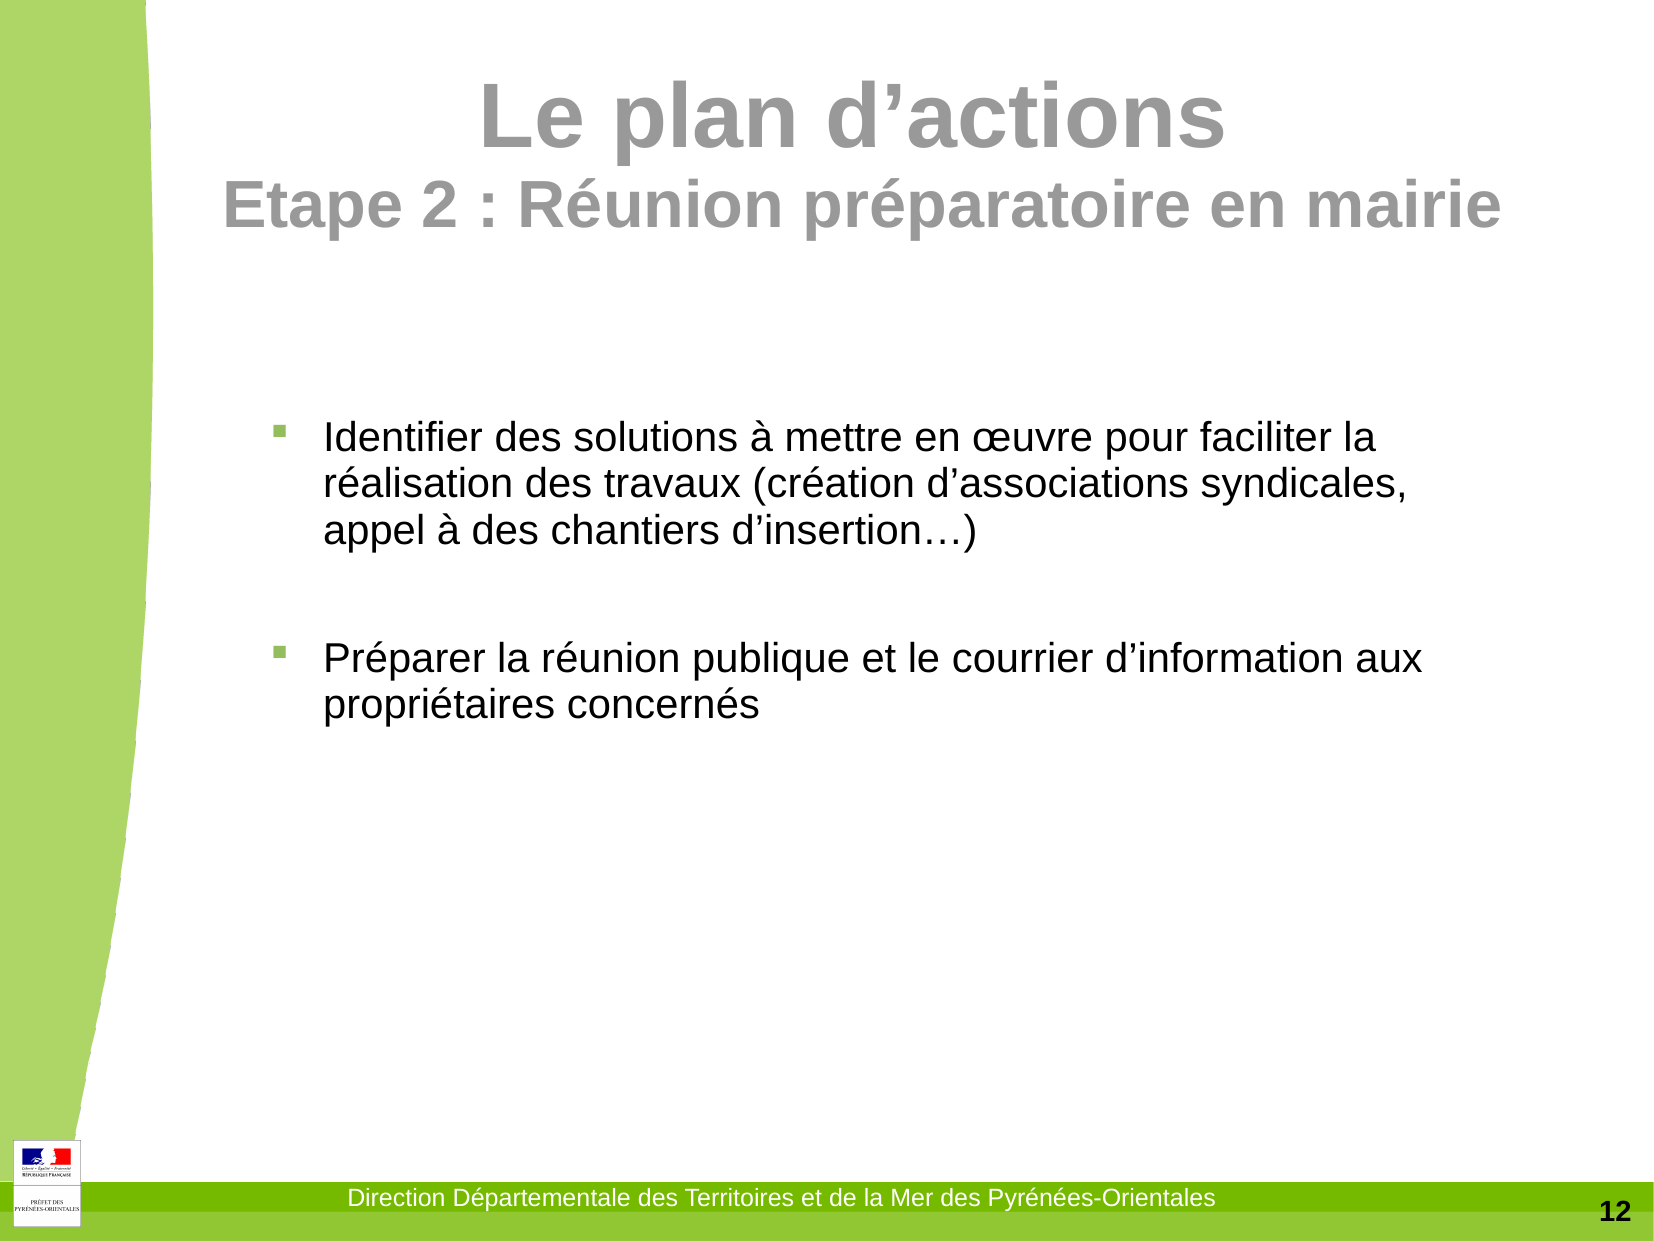

# Le plan d’actions Etape 2 : Réunion préparatoire en mairie
Identifier des solutions à mettre en œuvre pour faciliter la réalisation des travaux (création d’associations syndicales, appel à des chantiers d’insertion…)
Préparer la réunion publique et le courrier d’information aux propriétaires concernés
Direction Départementale des Territoires et de la Mer des Pyrénées-Orientales
12